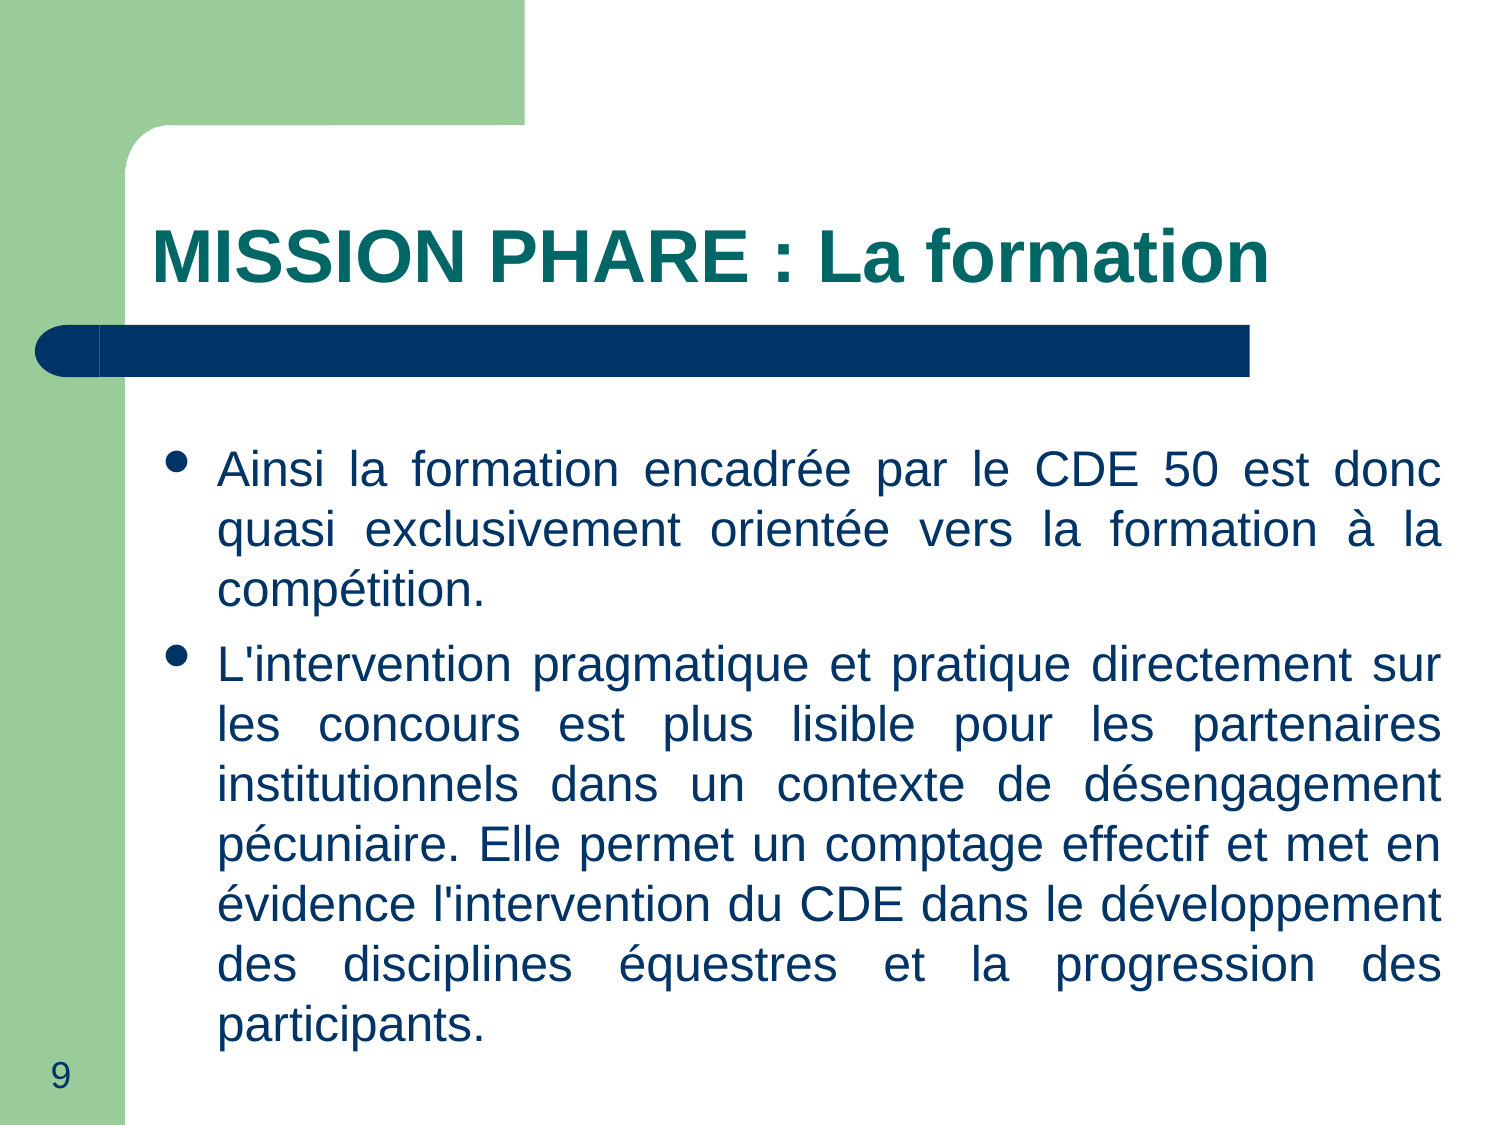

# MISSION PHARE : La formation
Ainsi la formation encadrée par le CDE 50 est donc quasi exclusivement orientée vers la formation à la compétition.
L'intervention pragmatique et pratique directement sur les concours est plus lisible pour les partenaires institutionnels dans un contexte de désengagement pécuniaire. Elle permet un comptage effectif et met en évidence l'intervention du CDE dans le développement des disciplines équestres et la progression des participants.
9